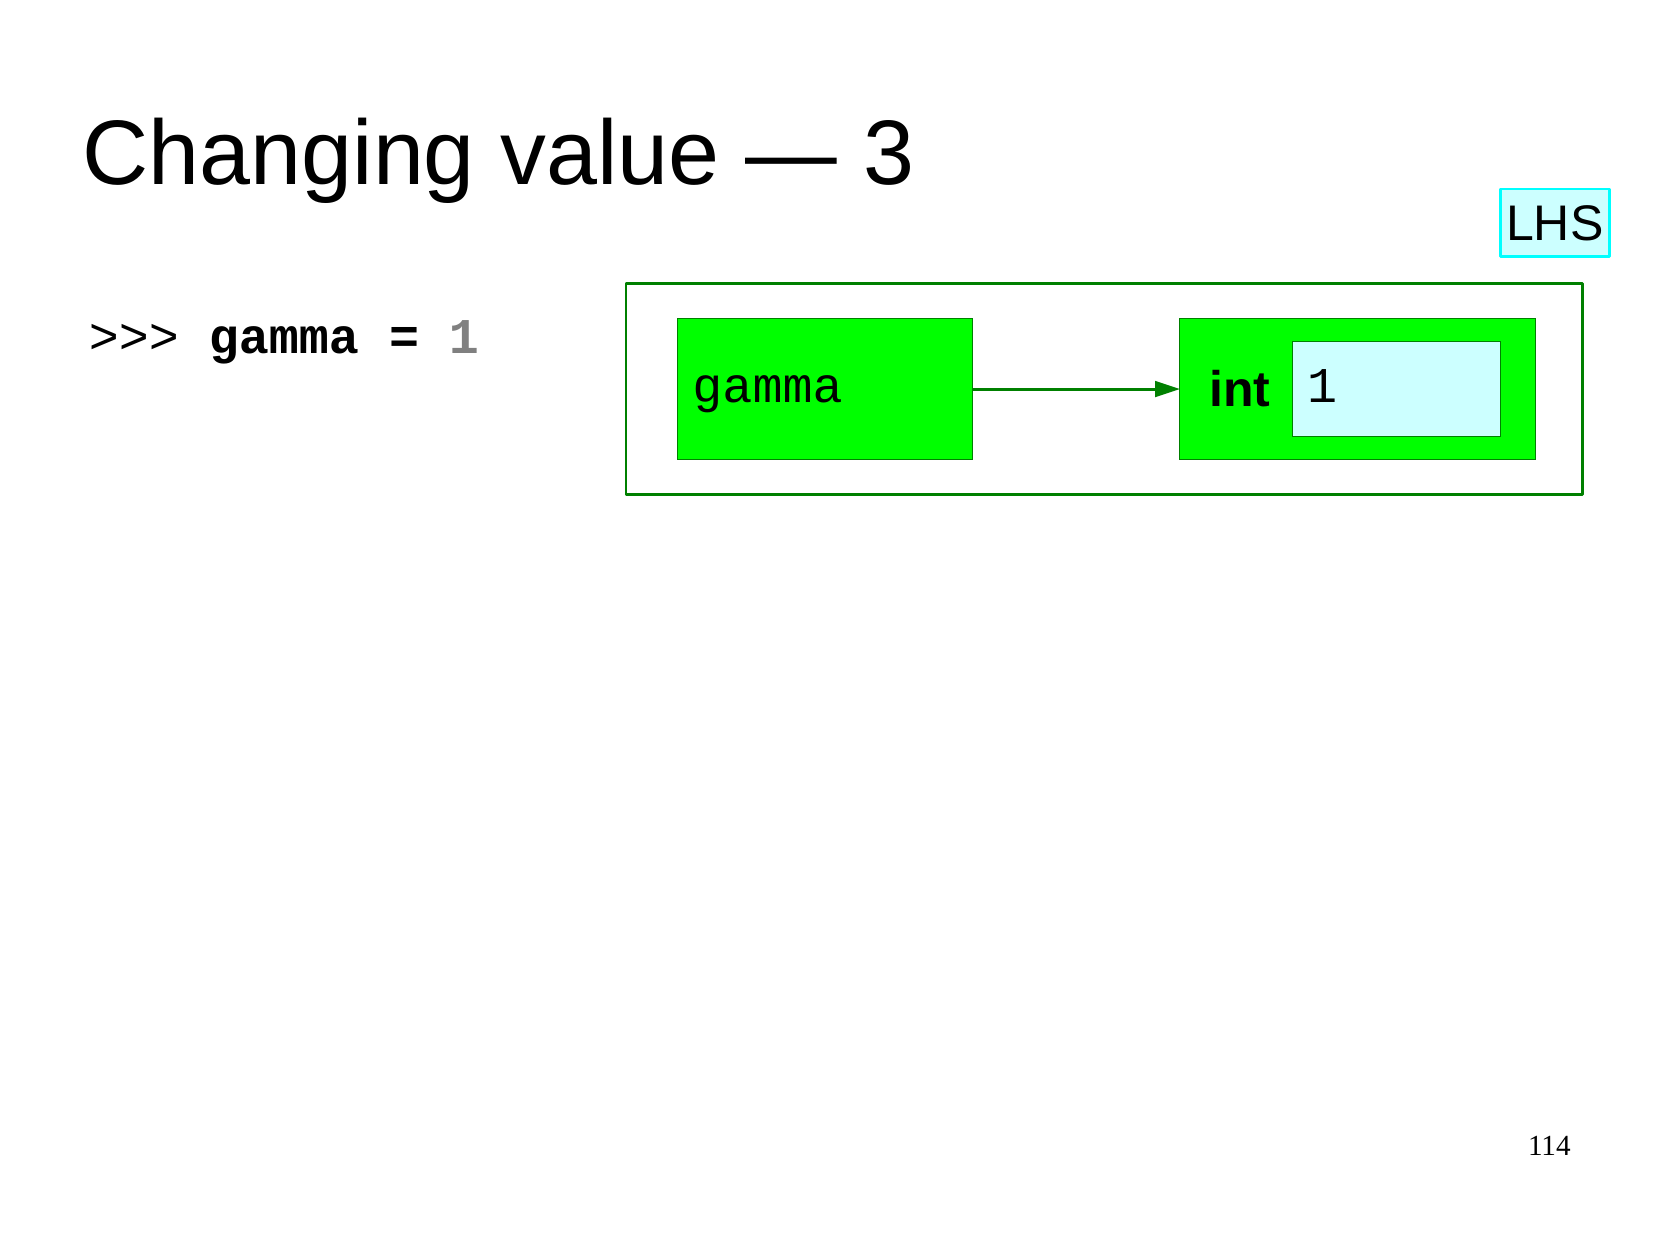

# Changing value — 3
LHS
>>>
gamma = 1
gamma
int
1
114